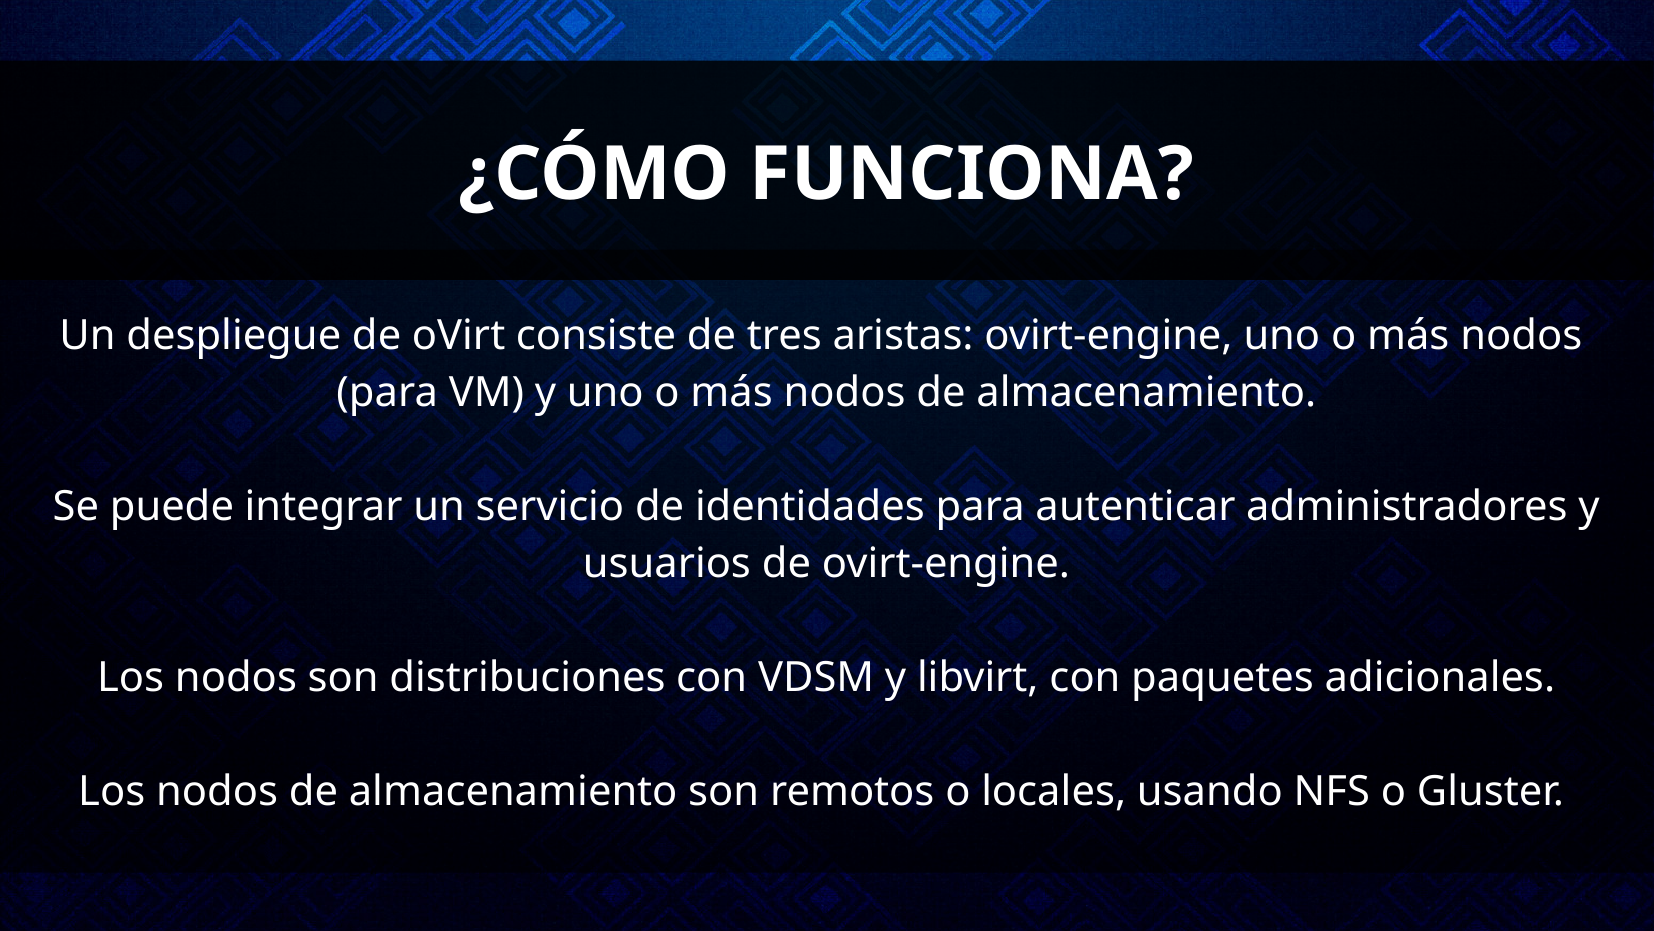

¿CÓMO FUNCIONA?
Un despliegue de oVirt consiste de tres aristas: ovirt-engine, uno o más nodos
(para VM) y uno o más nodos de almacenamiento.
Se puede integrar un servicio de identidades para autenticar administradores y
usuarios de ovirt-engine.
Los nodos son distribuciones con VDSM y libvirt, con paquetes adicionales.
Los nodos de almacenamiento son remotos o locales, usando NFS o Gluster.